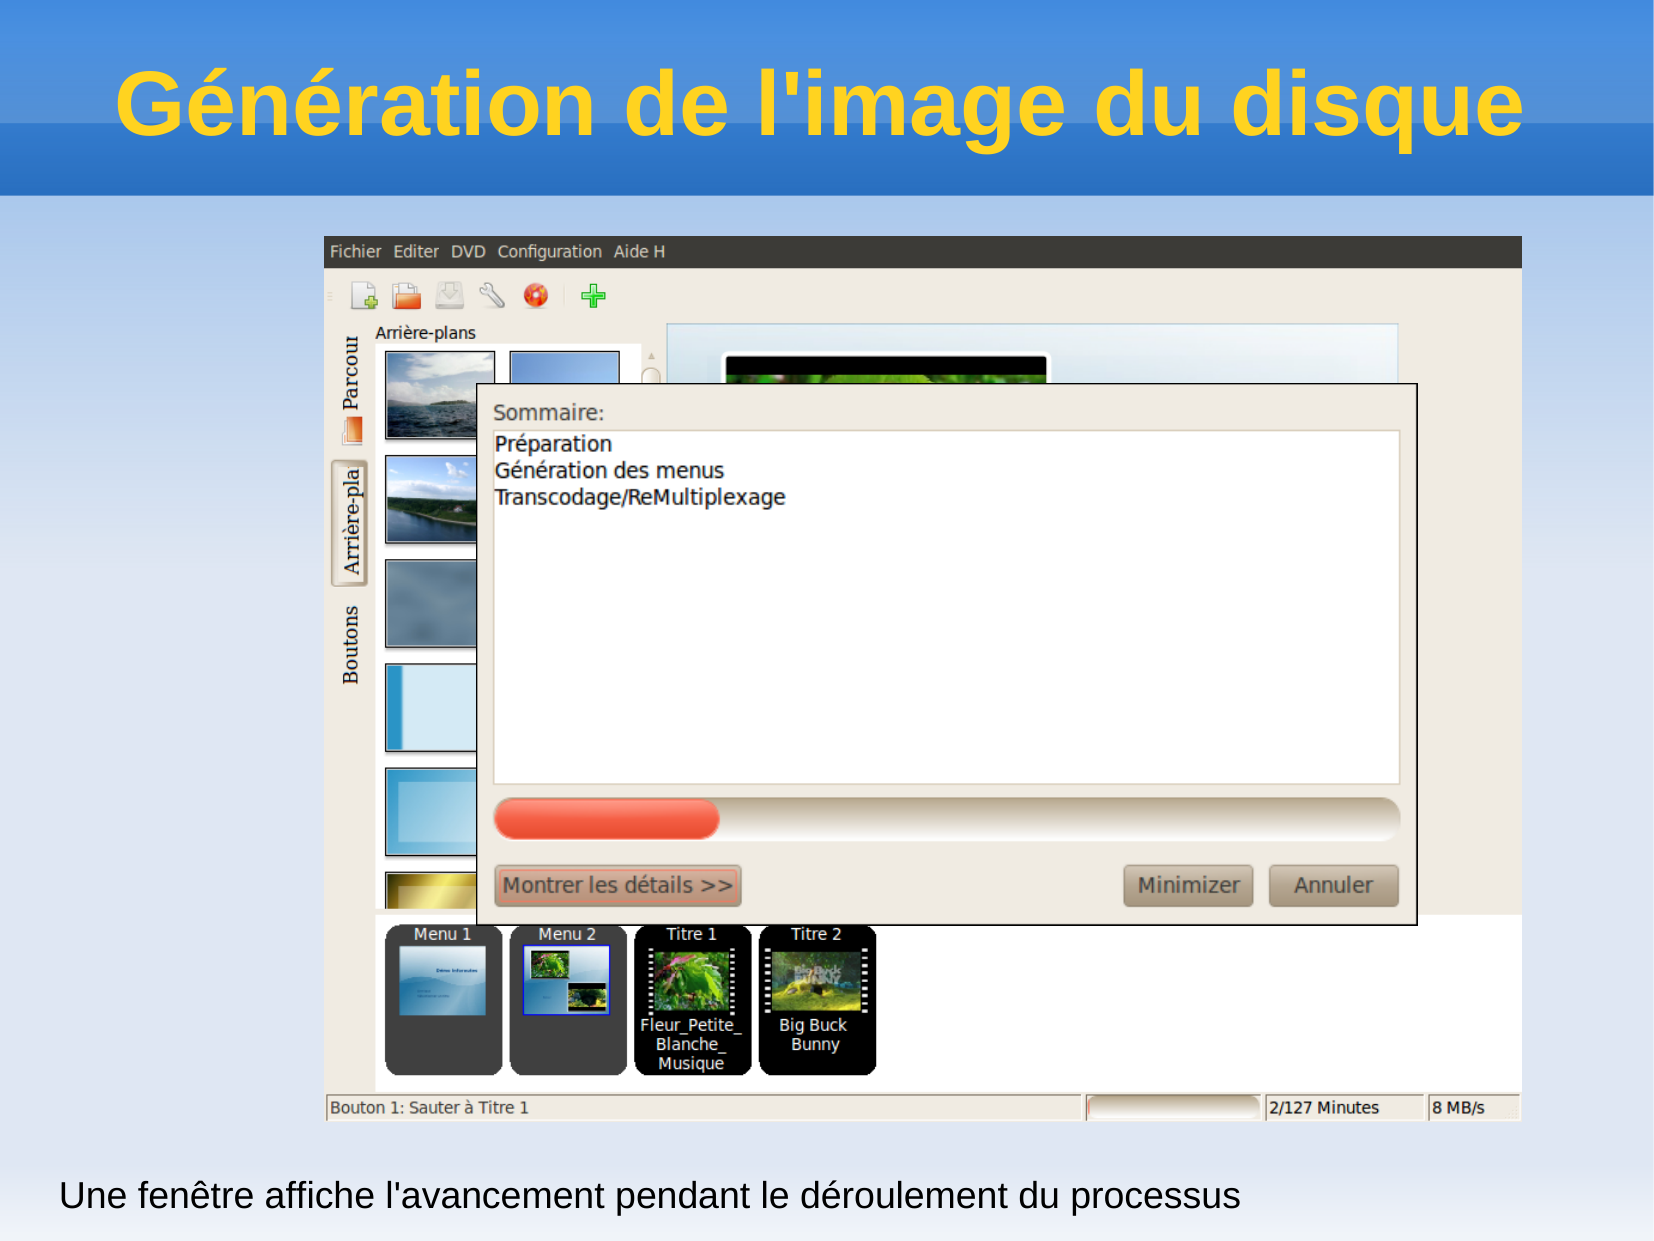

# Génération de l'image du disque
Une fenêtre affiche l'avancement pendant le déroulement du processus